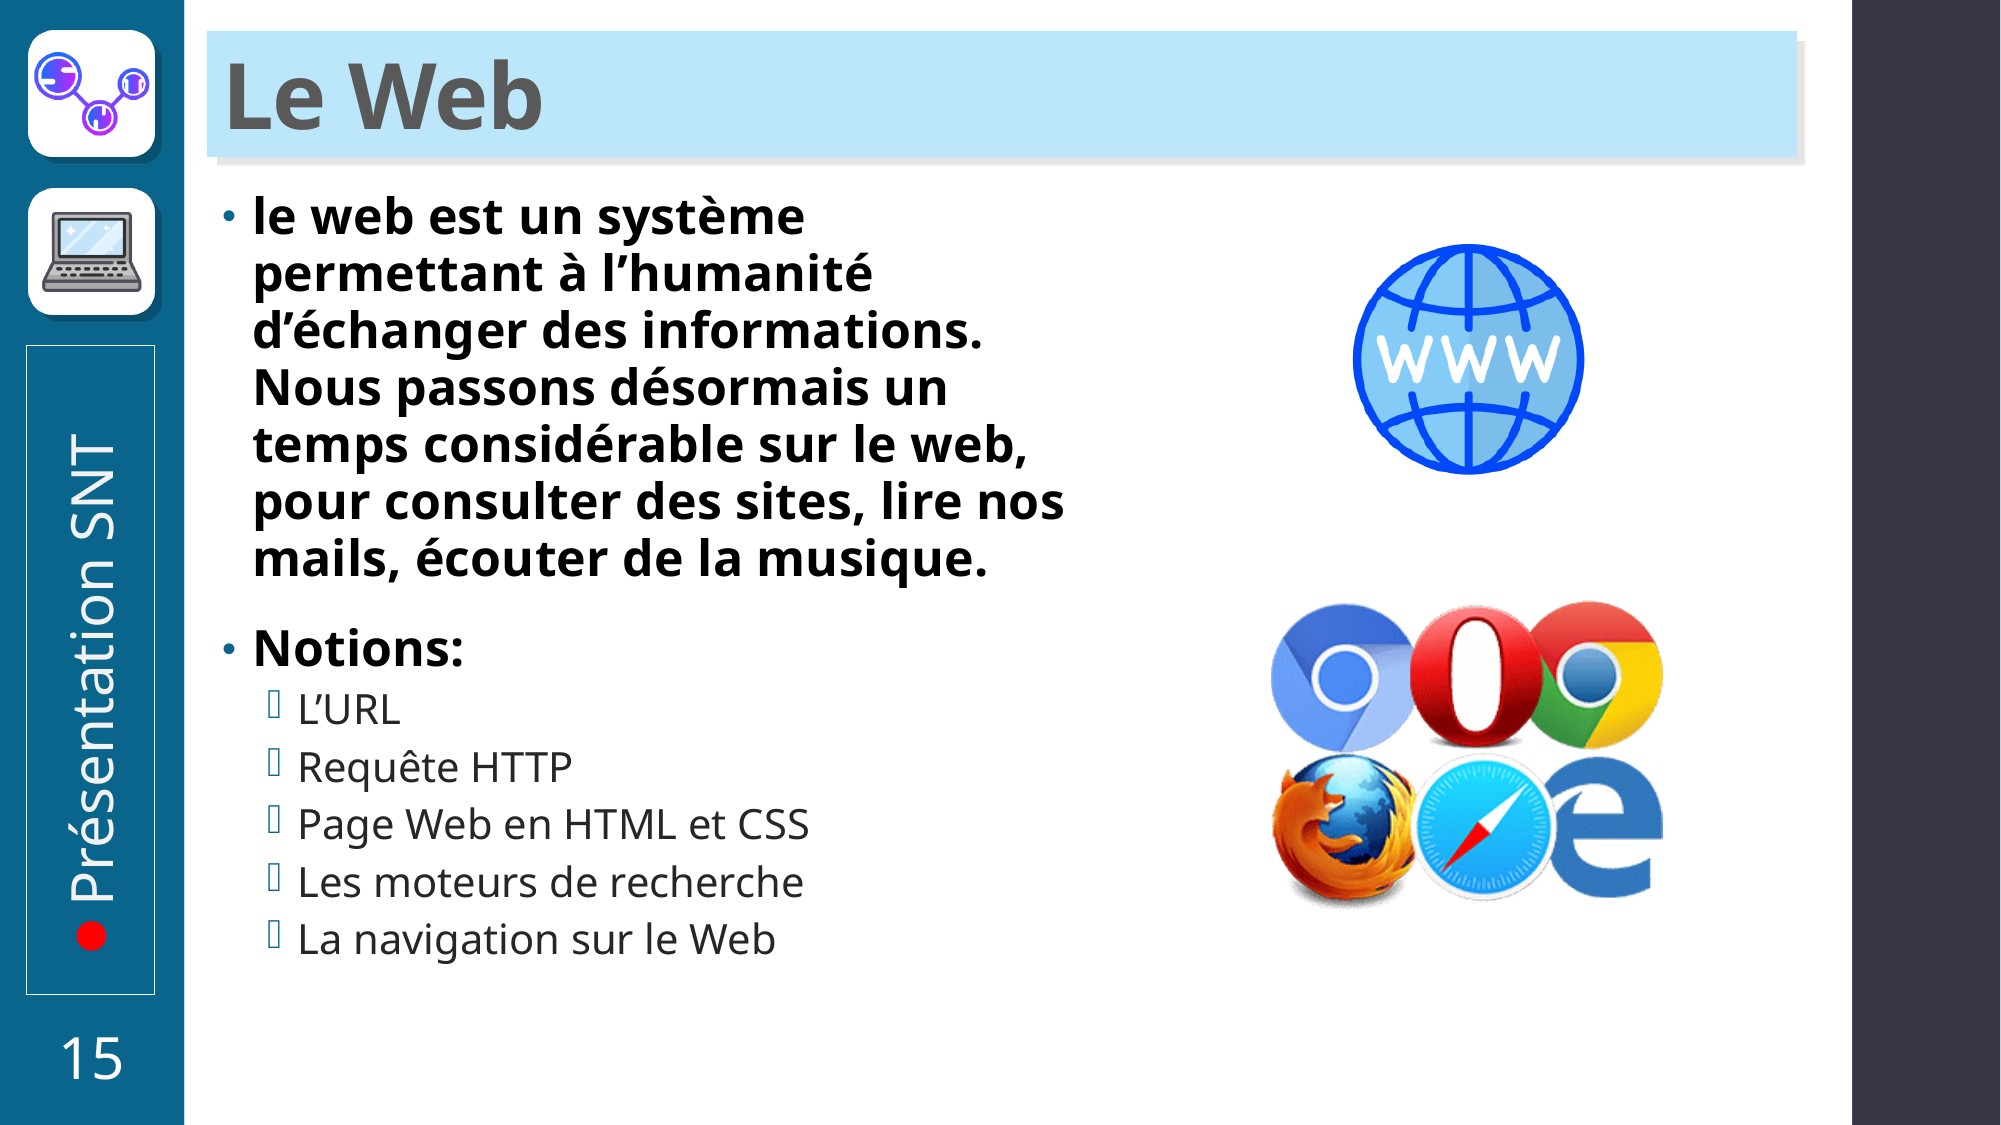

# Le Web
le web est un système permettant à l’humanité d’échanger des informations. Nous passons désormais un temps considérable sur le web, pour consulter des sites, lire nos mails, écouter de la musique.
Notions:
L’URL
Requête HTTP
Page Web en HTML et CSS
Les moteurs de recherche
La navigation sur le Web
Présentation SNT